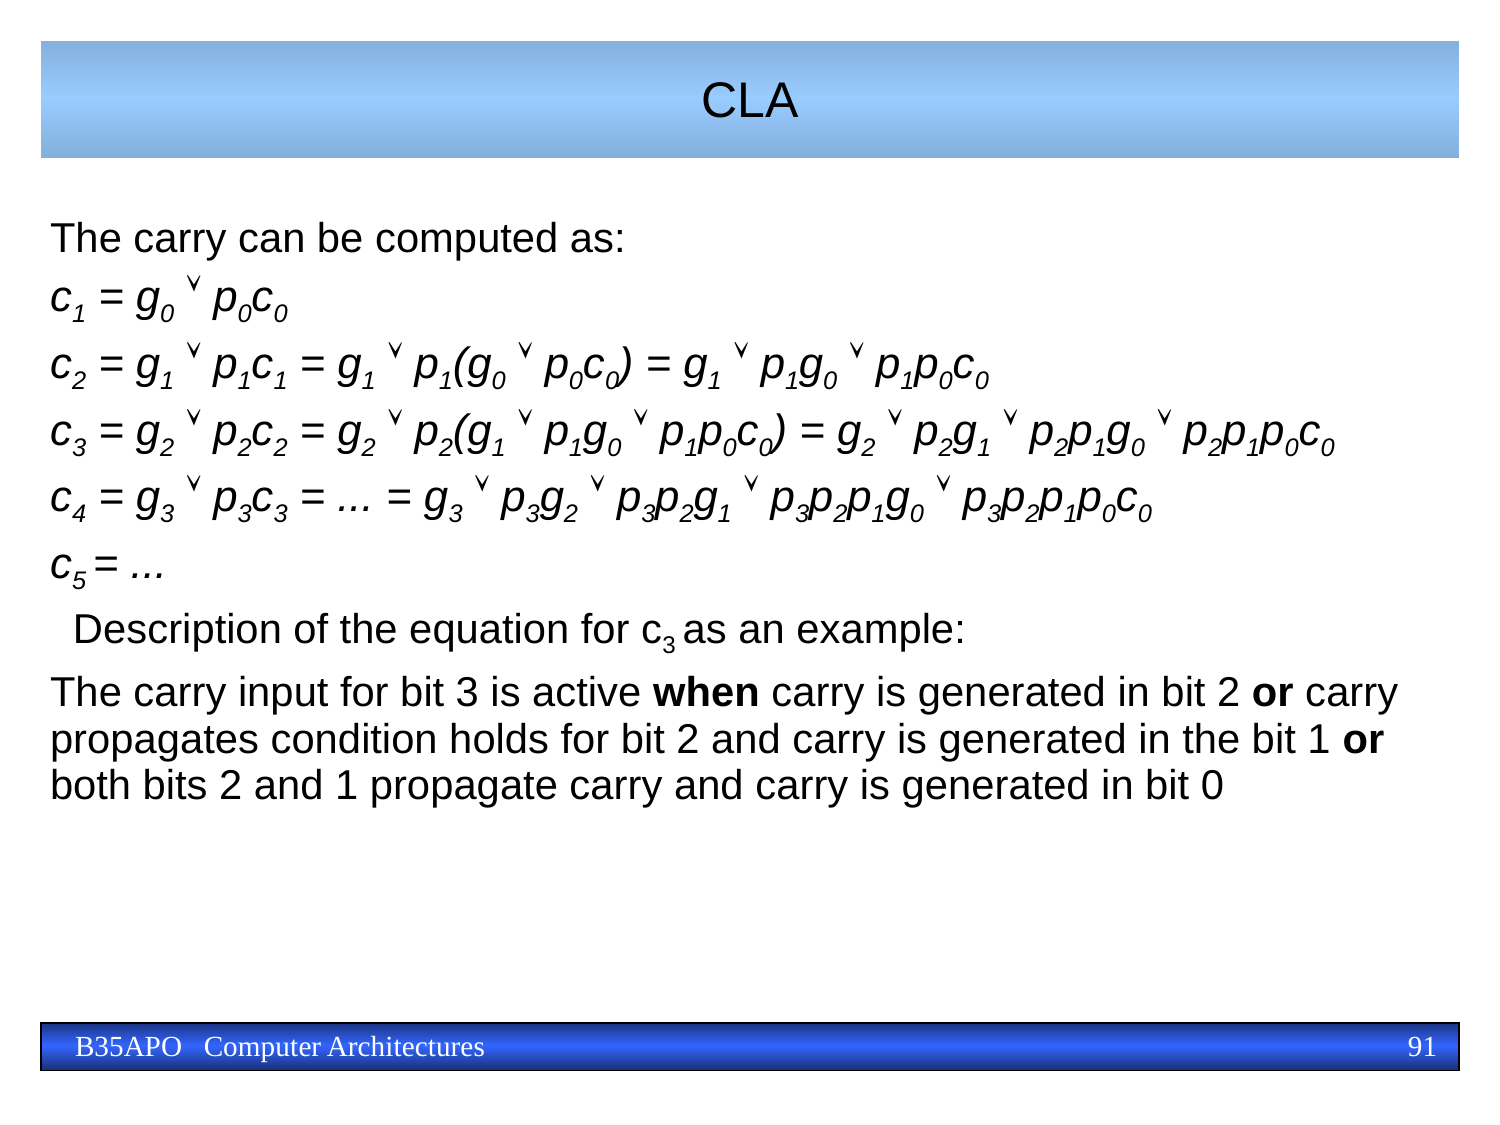

# CLA
The carry can be computed as:
c1 = g0  p0c0
c2 = g1  p1c1 = g1  p1(g0  p0c0) = g1  p1g0  p1p0c0
c3 = g2  p2c2 = g2  p2(g1  p1g0  p1p0c0) = g2  p2g1  p2p1g0  p2p1p0c0
c4 = g3  p3c3 = ... = g3  p3g2  p3p2g1  p3p2p1g0  p3p2p1p0c0
c5 = ...
 Description of the equation for c3 as an example:
The carry input for bit 3 is active when carry is generated in bit 2 or carry propagates condition holds for bit 2 and carry is generated in the bit 1 or both bits 2 and 1 propagate carry and carry is generated in bit 0
B35APO Computer Architectures
91